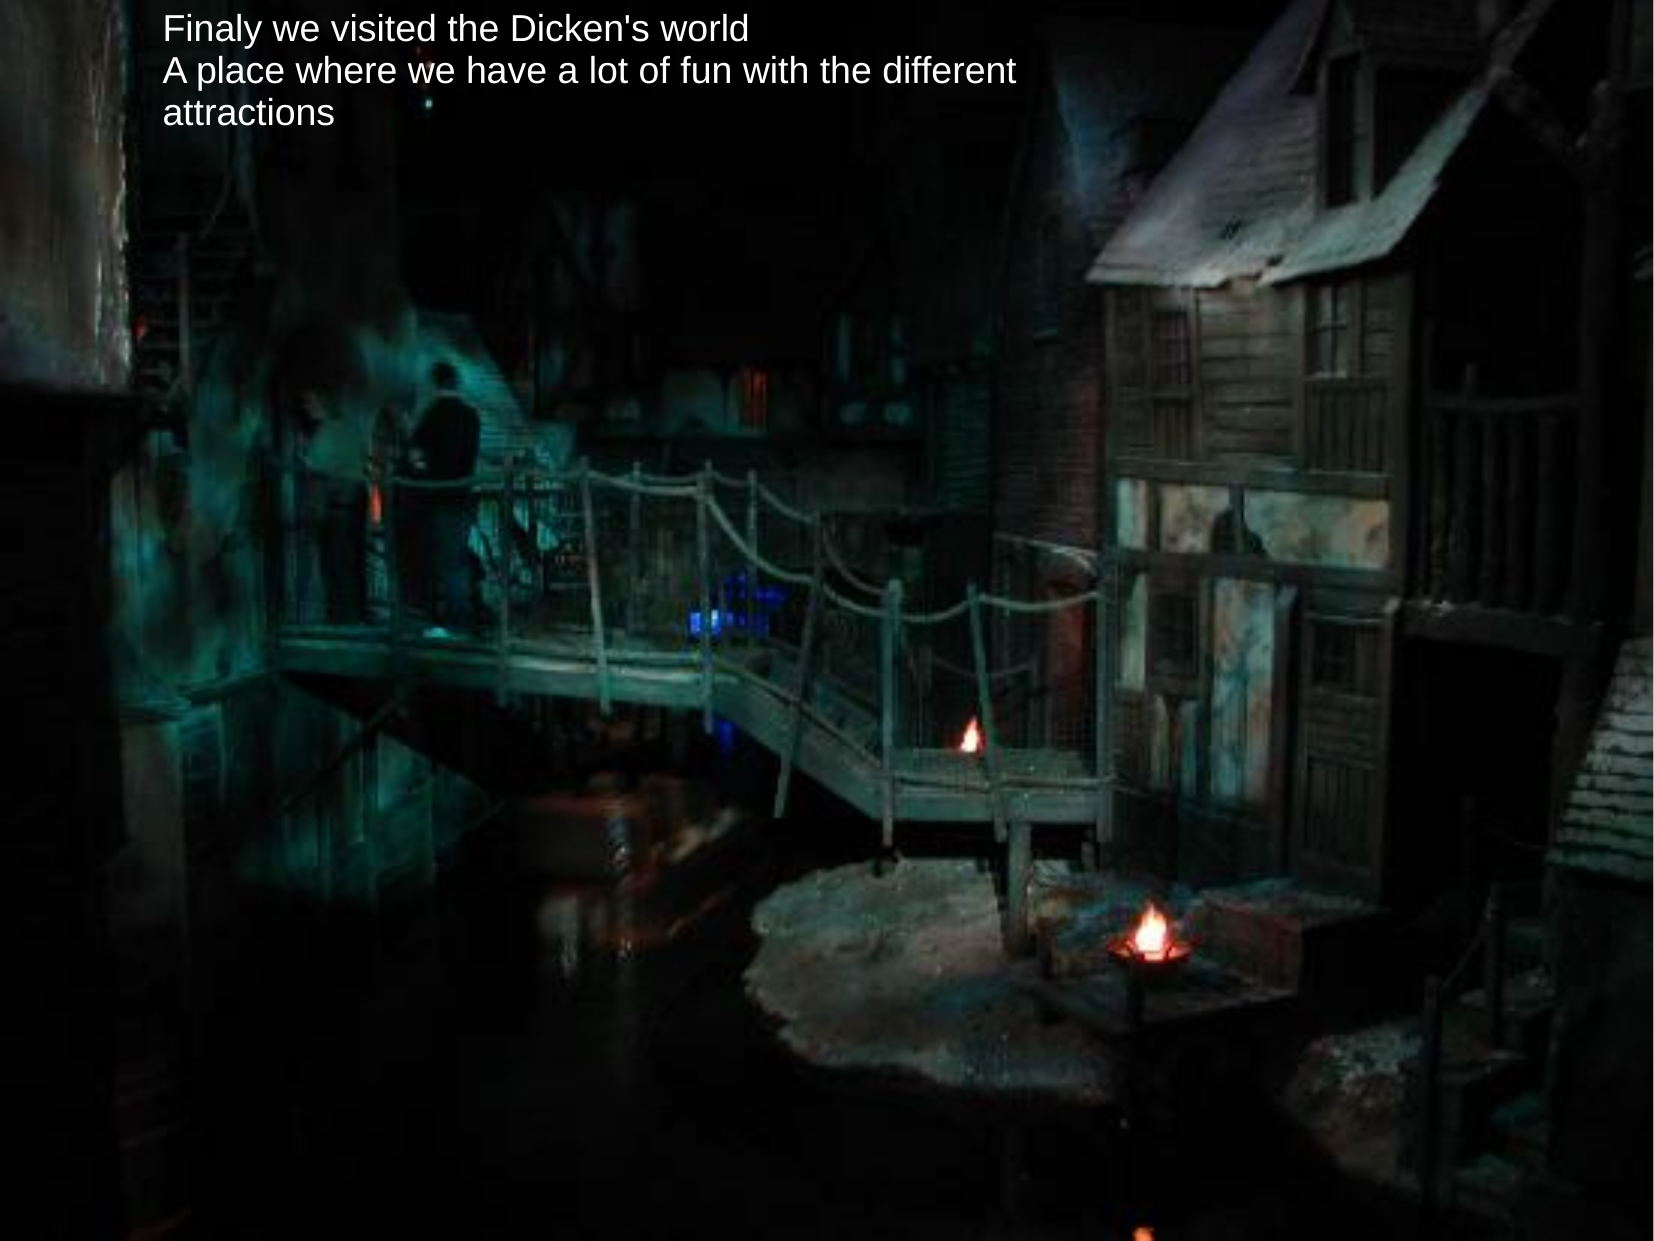

Finaly we visited the Dicken's world
A place where we have a lot of fun with the different attractions